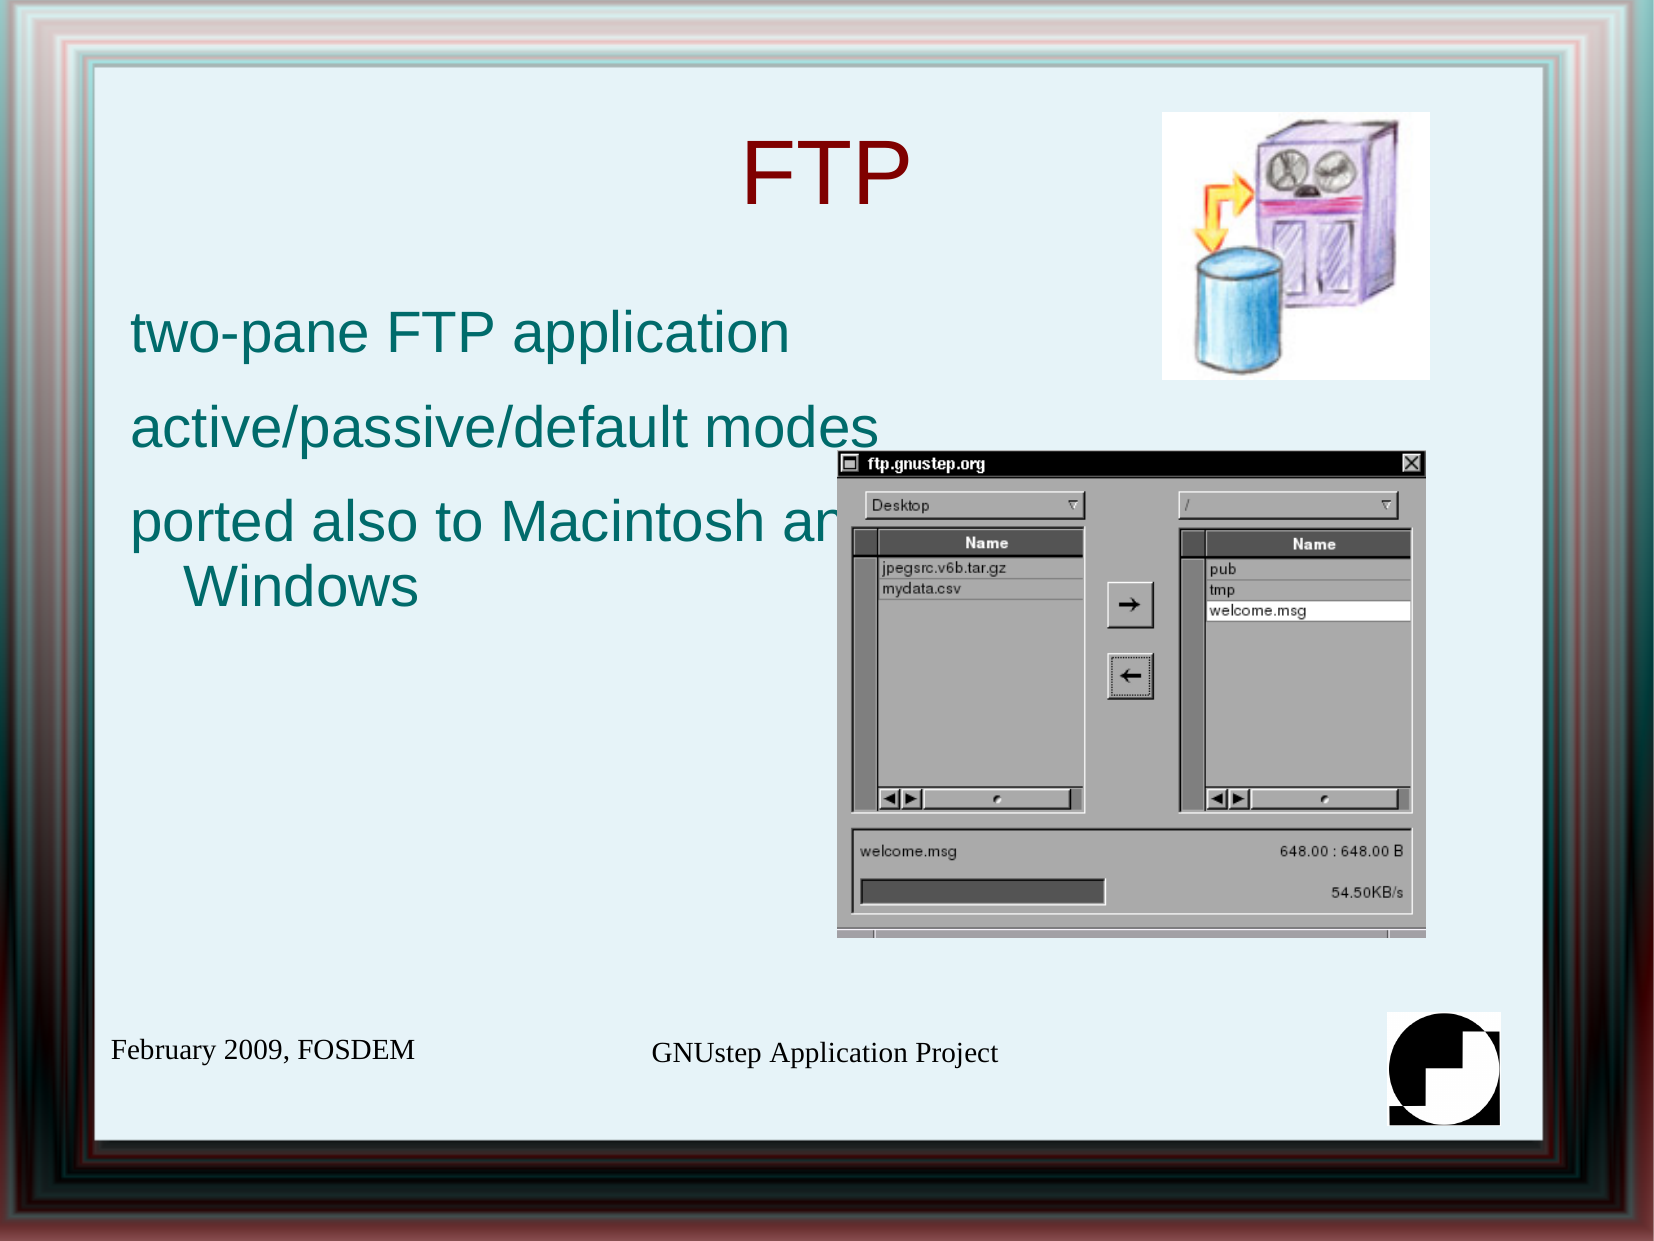

# FTP
two-pane FTP application
active/passive/default modes
ported also to Macintosh and Windows